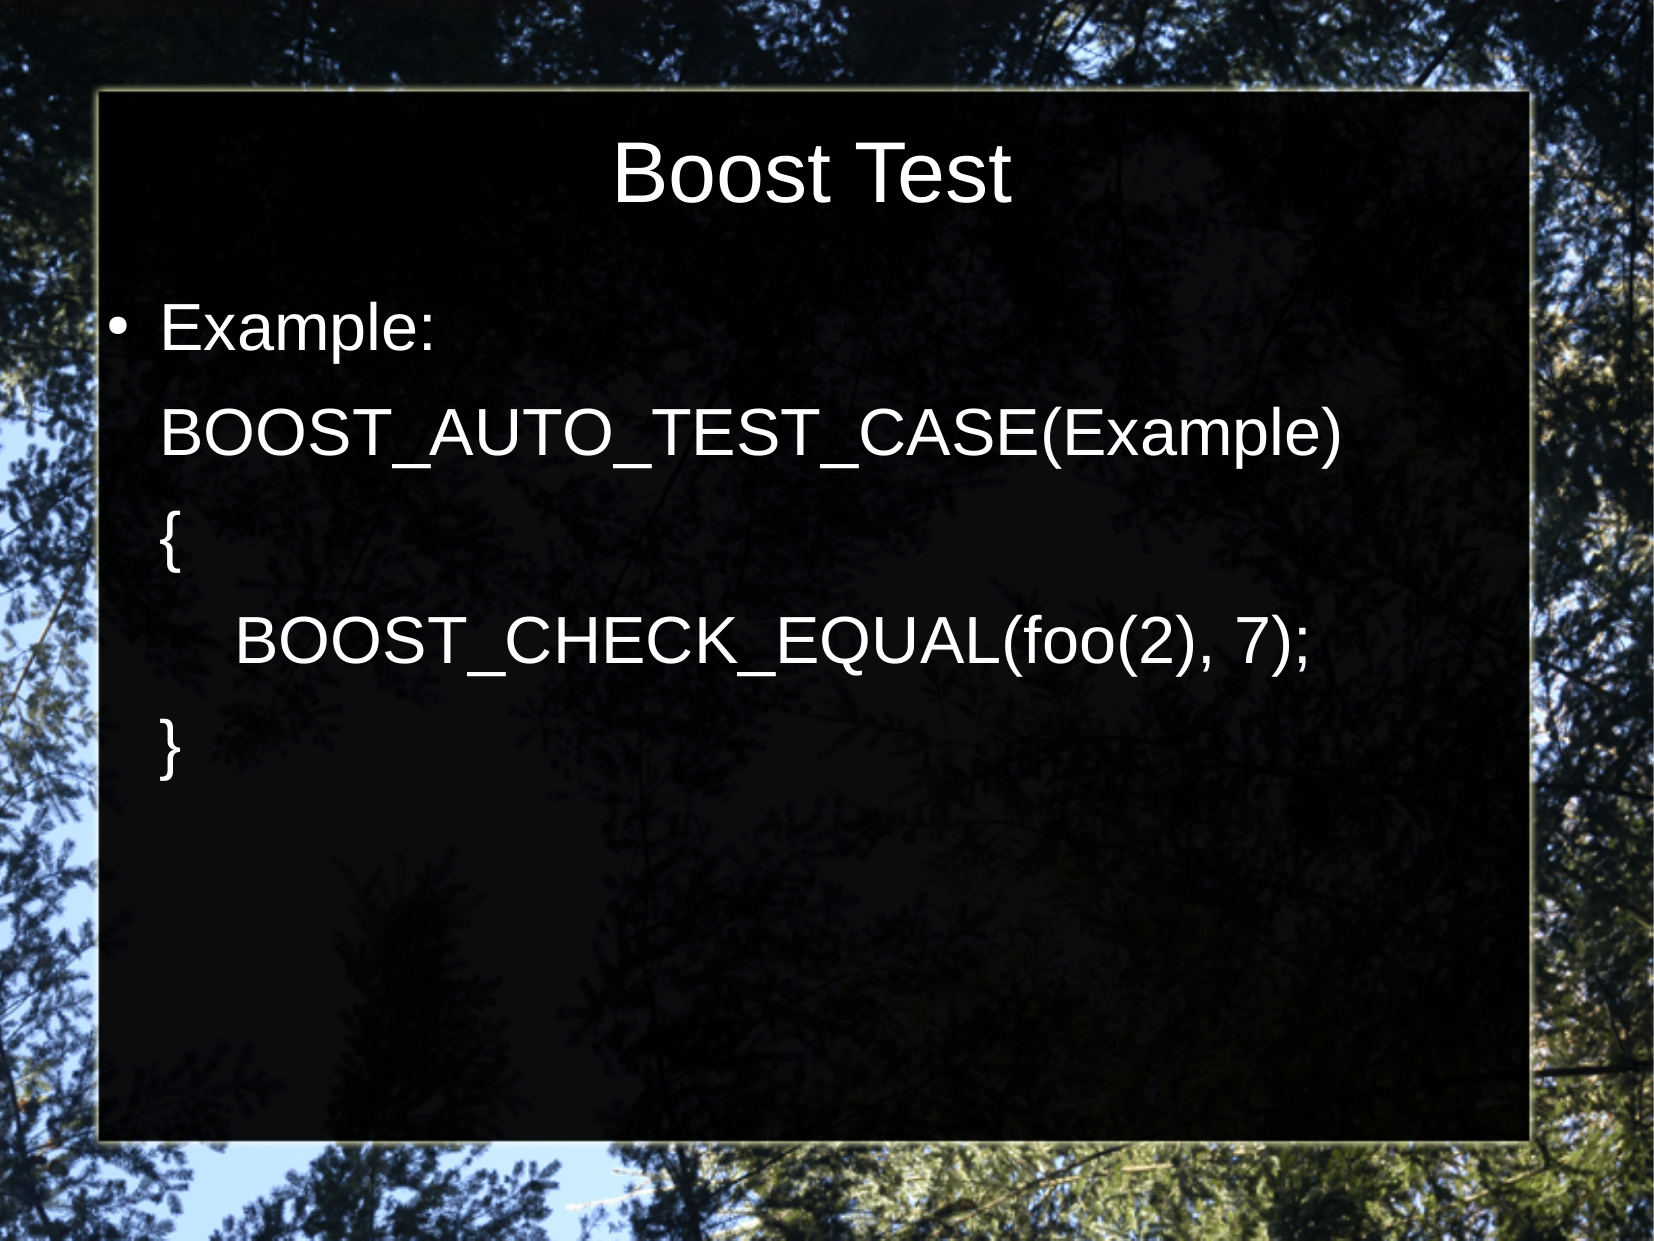

# Boost Test
Example:
BOOST_AUTO_TEST_CASE(Example)
{
	BOOST_CHECK_EQUAL(foo(2), 7);
}